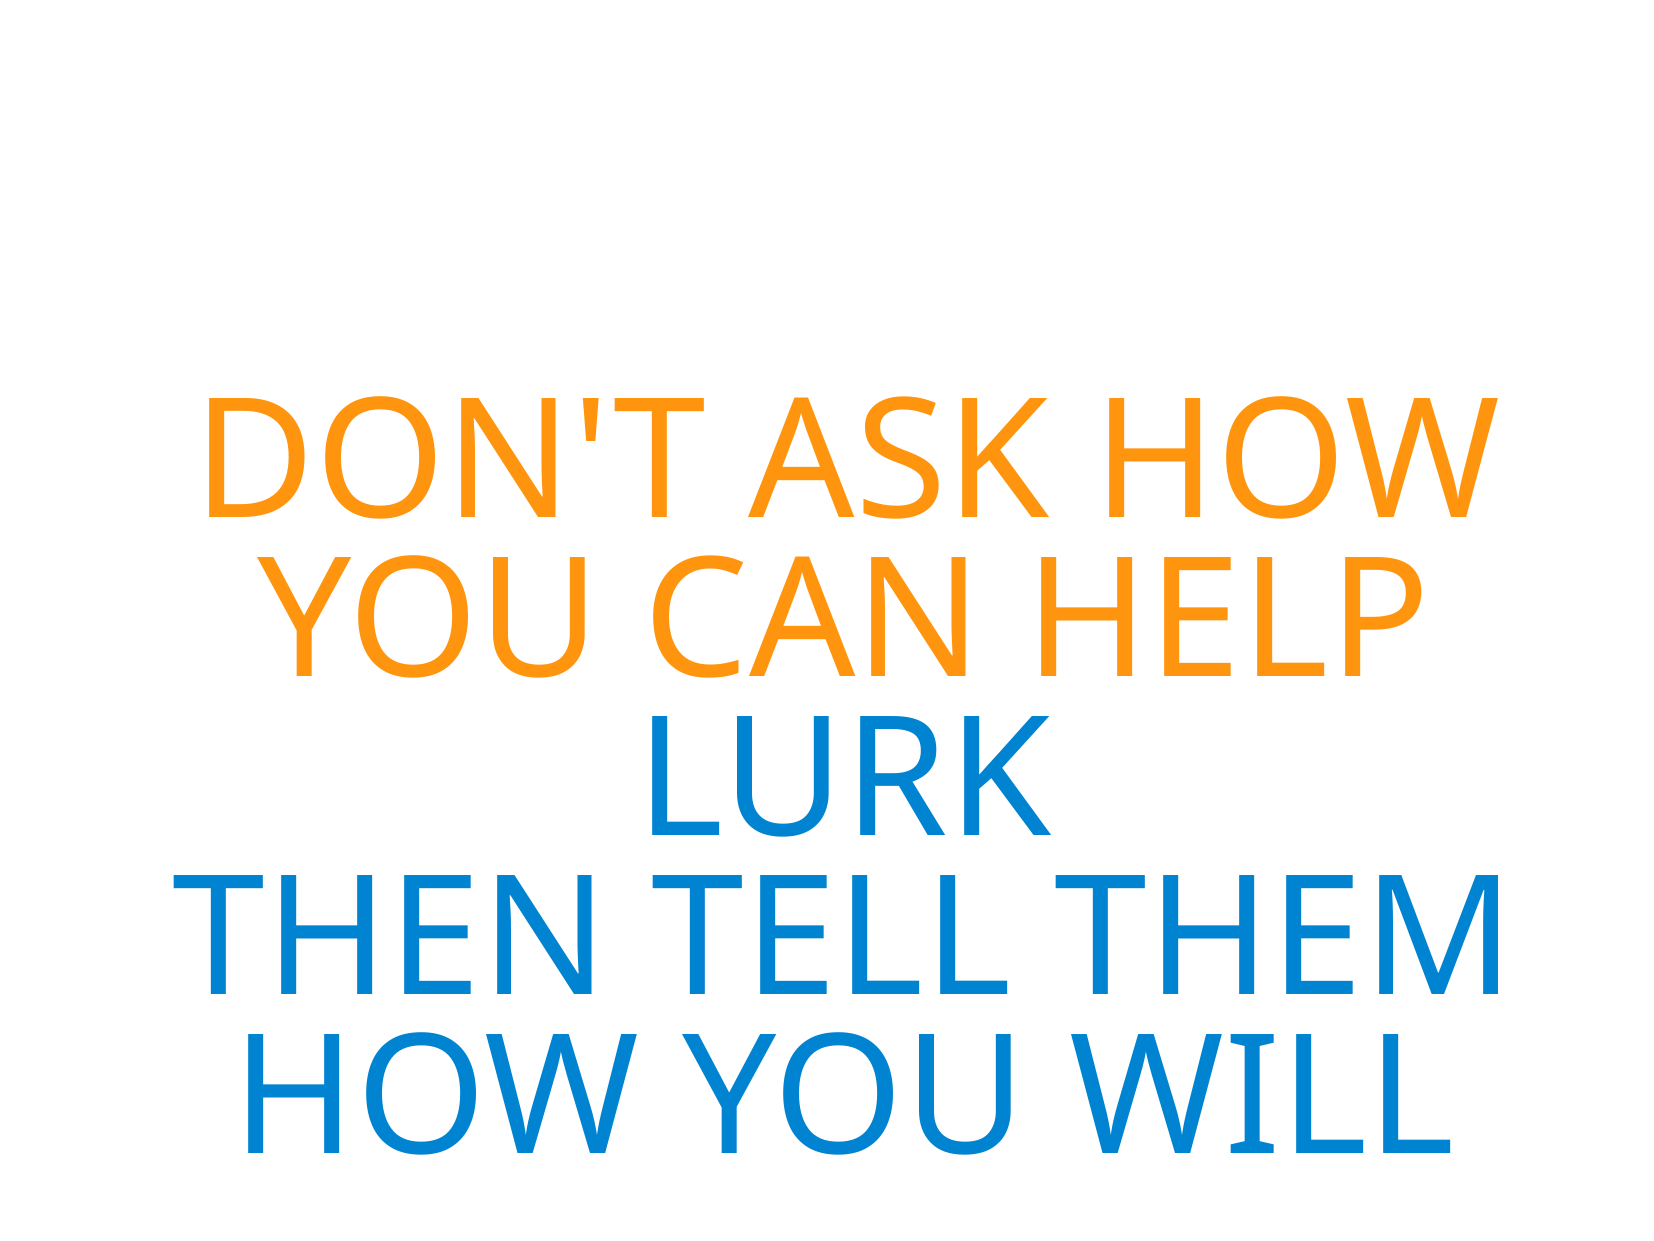

# DON'T ASK HOW YOU CAN HELP LURK THEN TELL THEM HOW YOU WILL